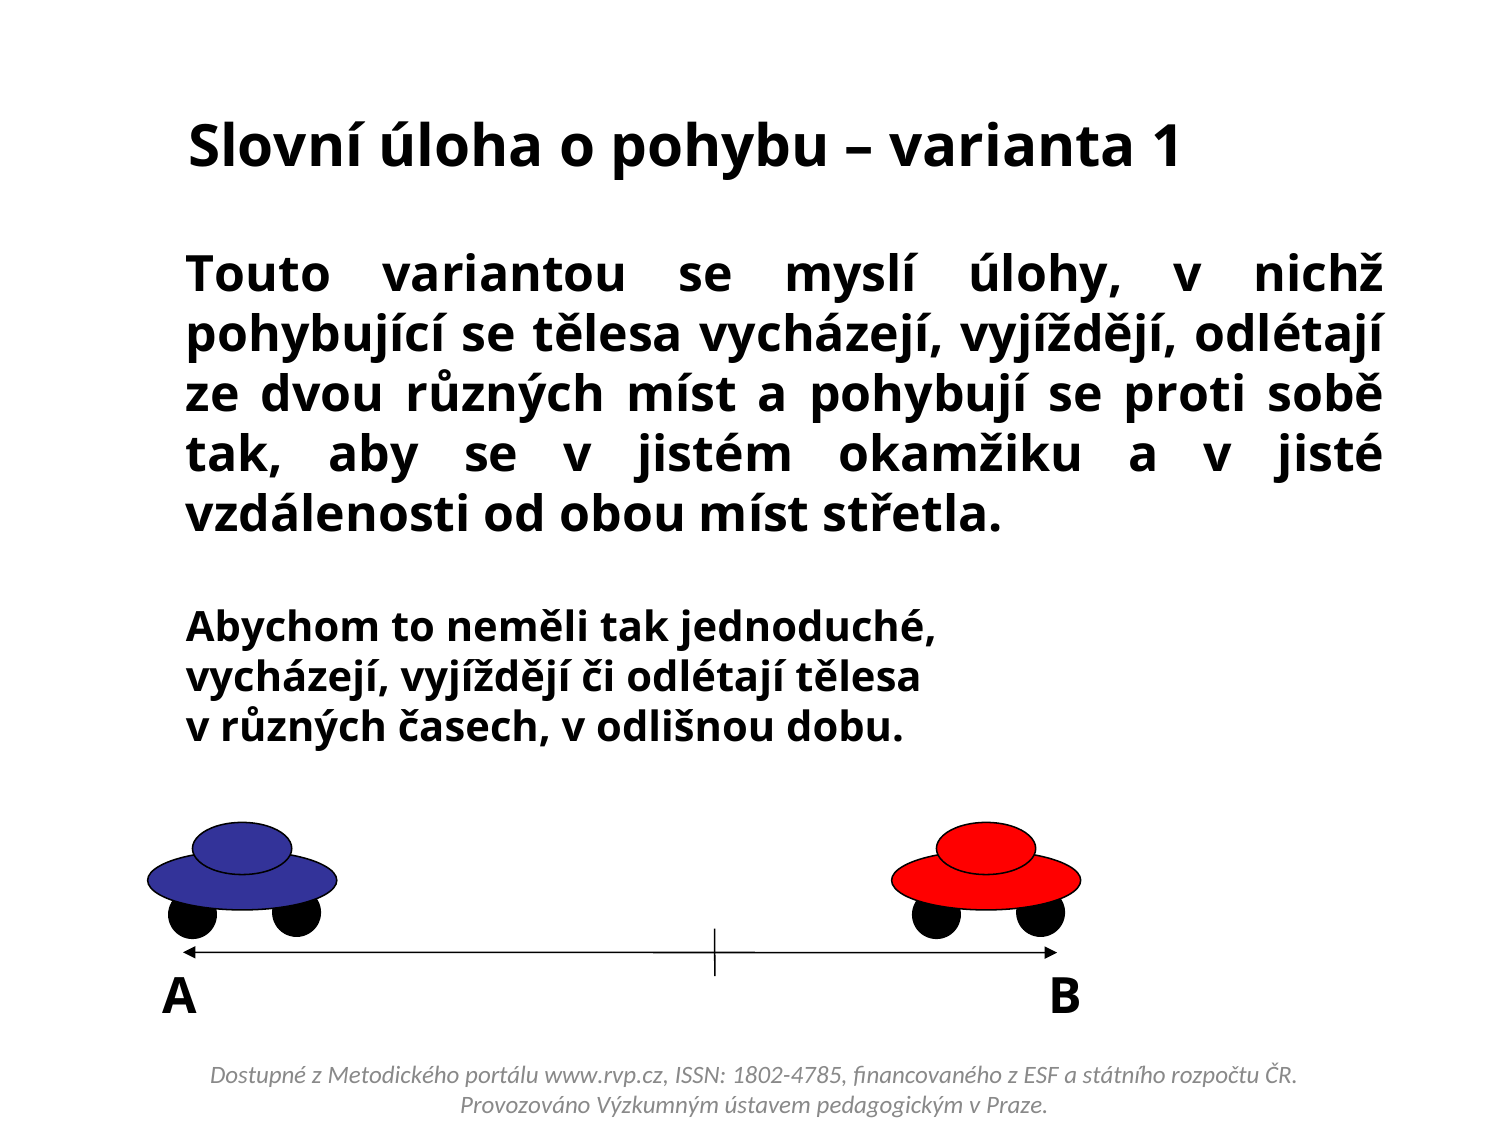

Slovní úloha o pohybu – varianta 1
Touto variantou se myslí úlohy, v nichž pohybující se tělesa vycházejí, vyjíždějí, odlétají ze dvou různých míst a pohybují se proti sobě tak, aby se v jistém okamžiku a v jisté vzdálenosti od obou míst střetla.
Abychom to neměli tak jednoduché, vycházejí, vyjíždějí či odlétají tělesa
v různých časech, v odlišnou dobu.
A
B